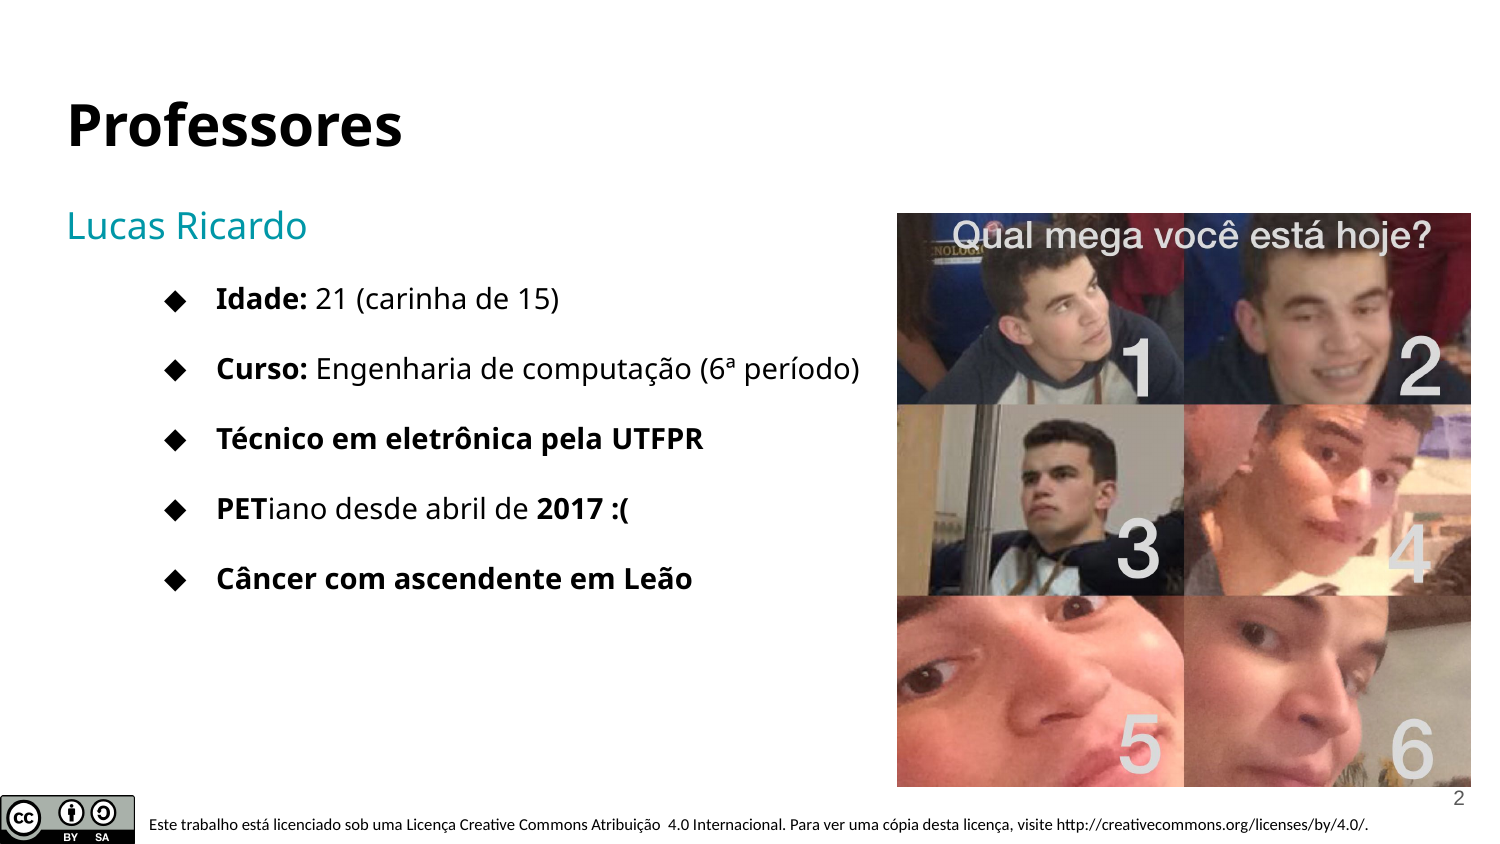

# Professores
Lucas Ricardo
Idade: 21 (carinha de 15)
Curso: Engenharia de computação (6ª período)
Técnico em eletrônica pela UTFPR
PETiano desde abril de 2017 :(
Câncer com ascendente em Leão
Este trabalho está licenciado sob uma Licença Creative Commons Atribuição 4.0 Internacional. Para ver uma cópia desta licença, visite http://creativecommons.org/licenses/by/4.0/.